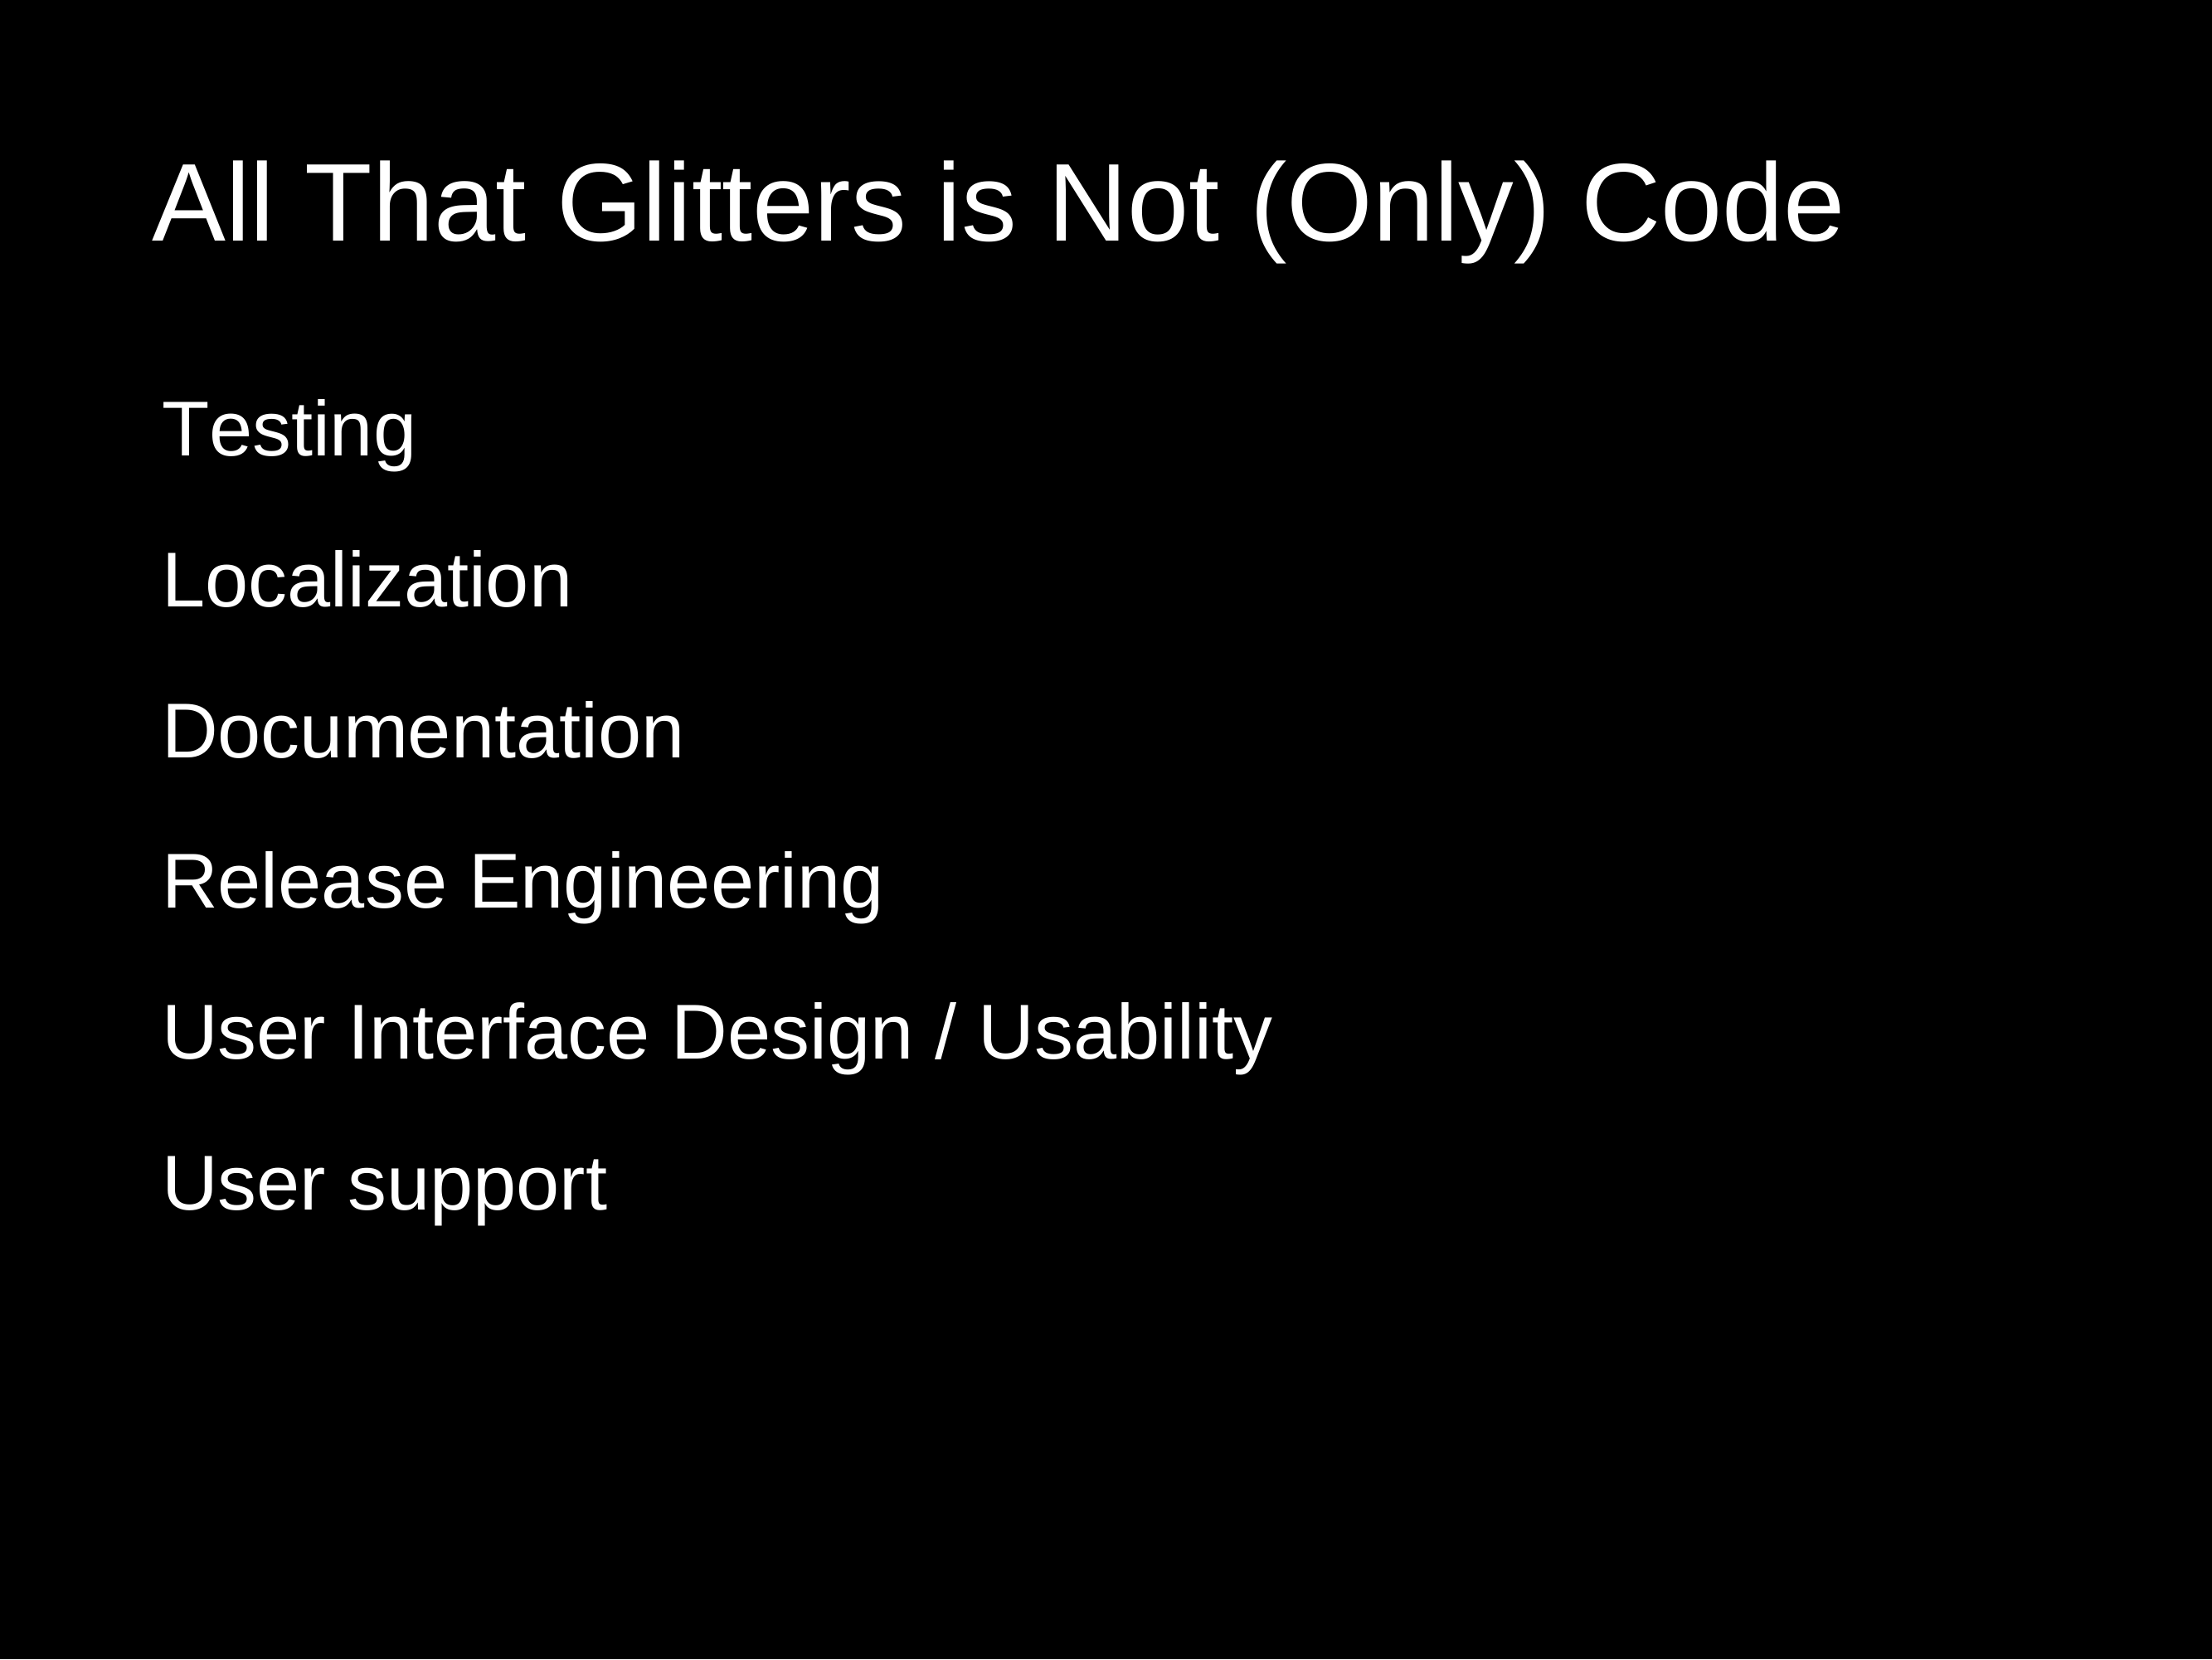

# All That Glitters is Not (Only) Code
Testing
Localization
Documentation
Release Engineering
User Interface Design / Usability
User support